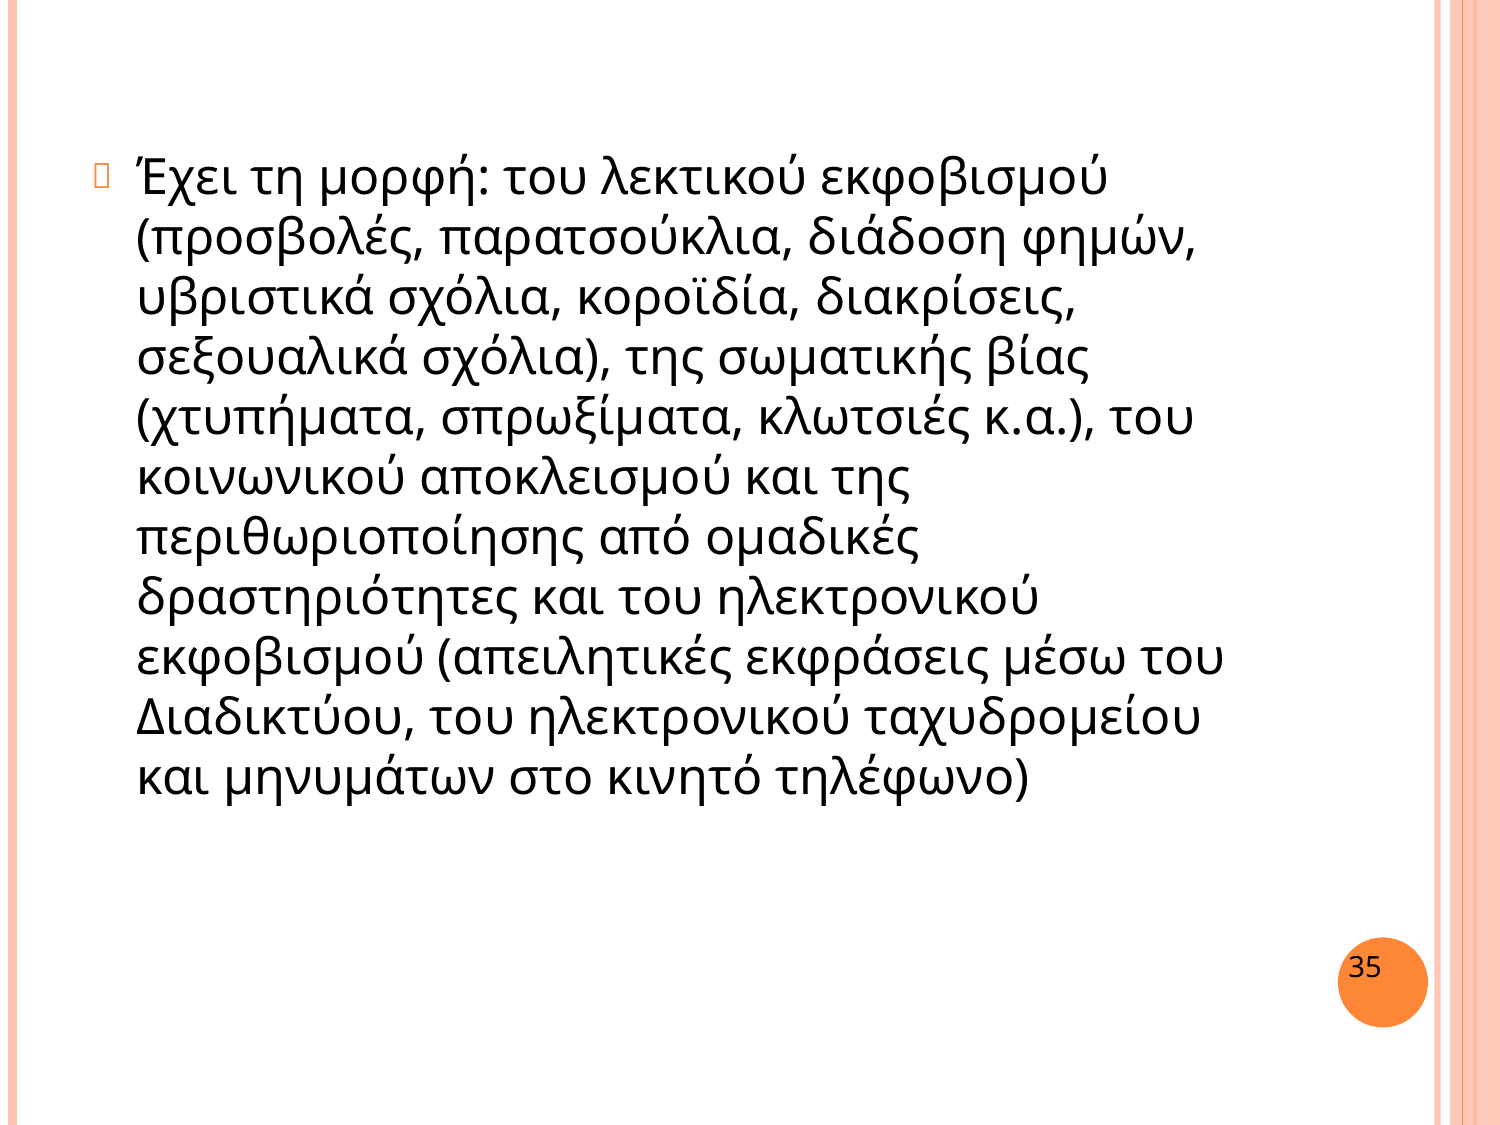

# Έχει τη μορφή: του λεκτικού εκφοβισμού (προσβολές, παρατσούκλια, διάδοση φημών, υβριστικά σχόλια, κοροϊδία, διακρίσεις, σεξουαλικά σχόλια), της σωματικής βίας (χτυπήματα, σπρωξίματα, κλωτσιές κ.α.), του κοινωνικού αποκλεισμού και της περιθωριοποίησης από ομαδικές δραστηριότητες και του ηλεκτρονικού εκφοβισμού (απειλητικές εκφράσεις μέσω του Διαδικτύου, του ηλεκτρονικού ταχυδρομείου και μηνυμάτων στο κινητό τηλέφωνο)